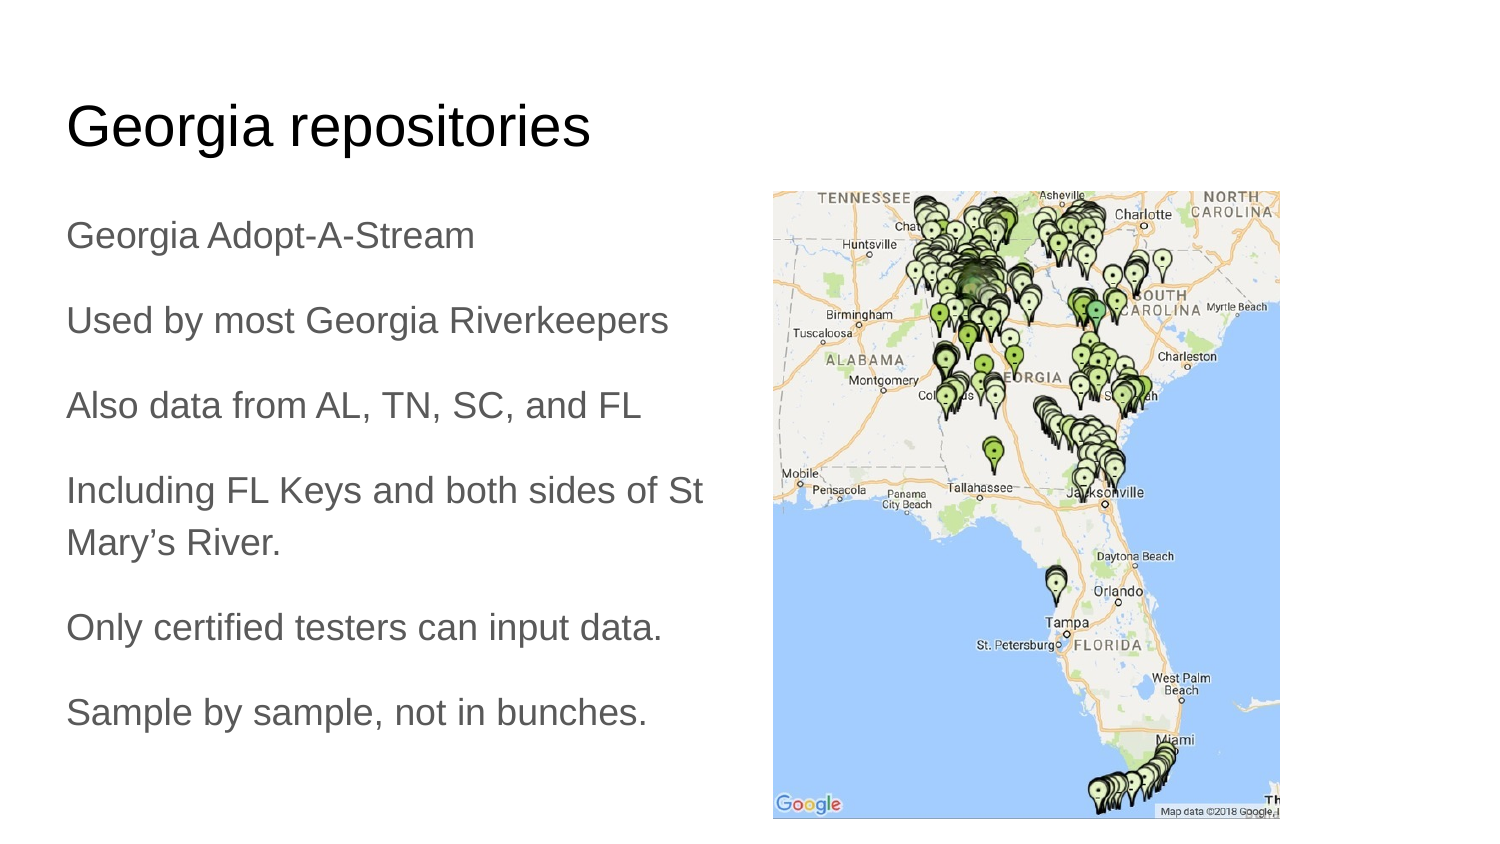

# Georgia repositories
Georgia Adopt-A-Stream
Used by most Georgia Riverkeepers
Also data from AL, TN, SC, and FL
Including FL Keys and both sides of St Mary’s River.
Only certified testers can input data.
Sample by sample, not in bunches.